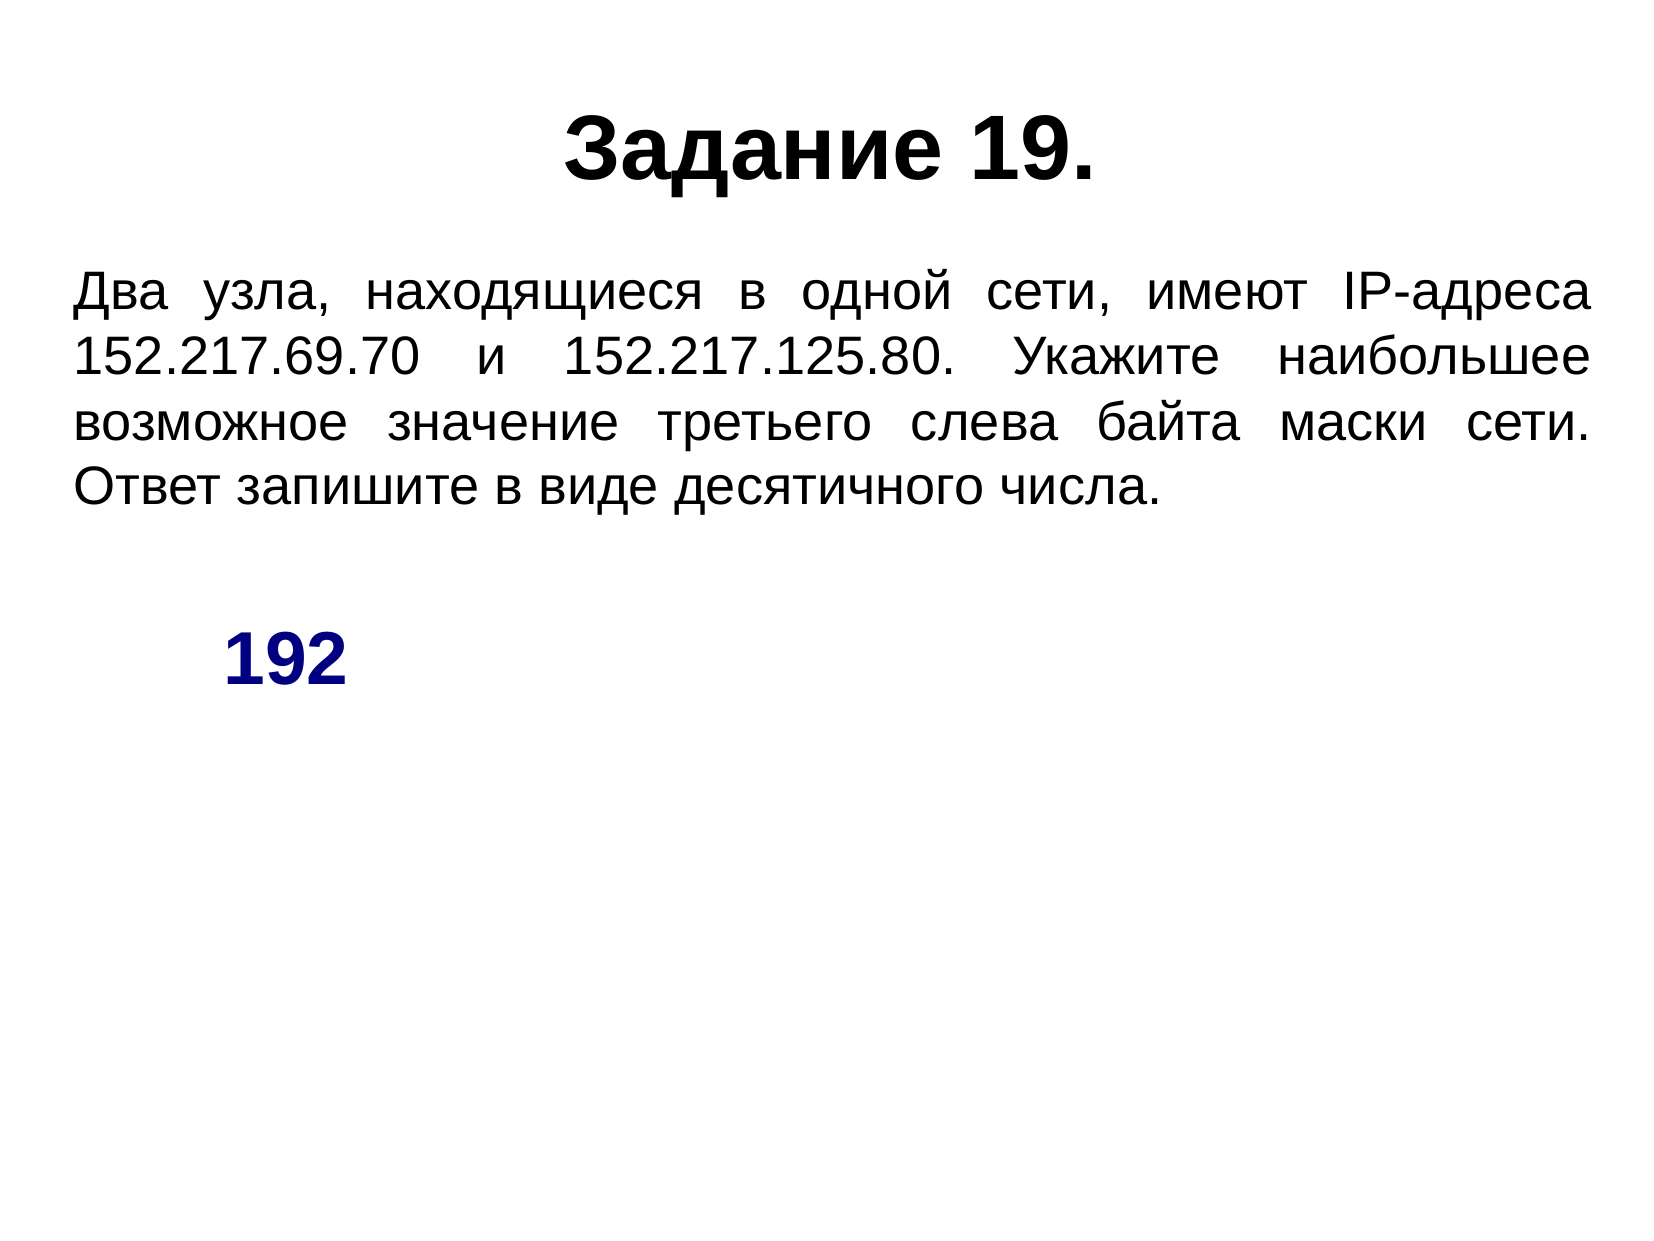

# Задание 19.
Два узла, находящиеся в одной сети, имеют IP-адреса 152.217.69.70 и 152.217.125.80. Укажите наибольшее возможное значение третьего слева байта маски сети. Ответ запишите в виде десятичного числа.
 	192